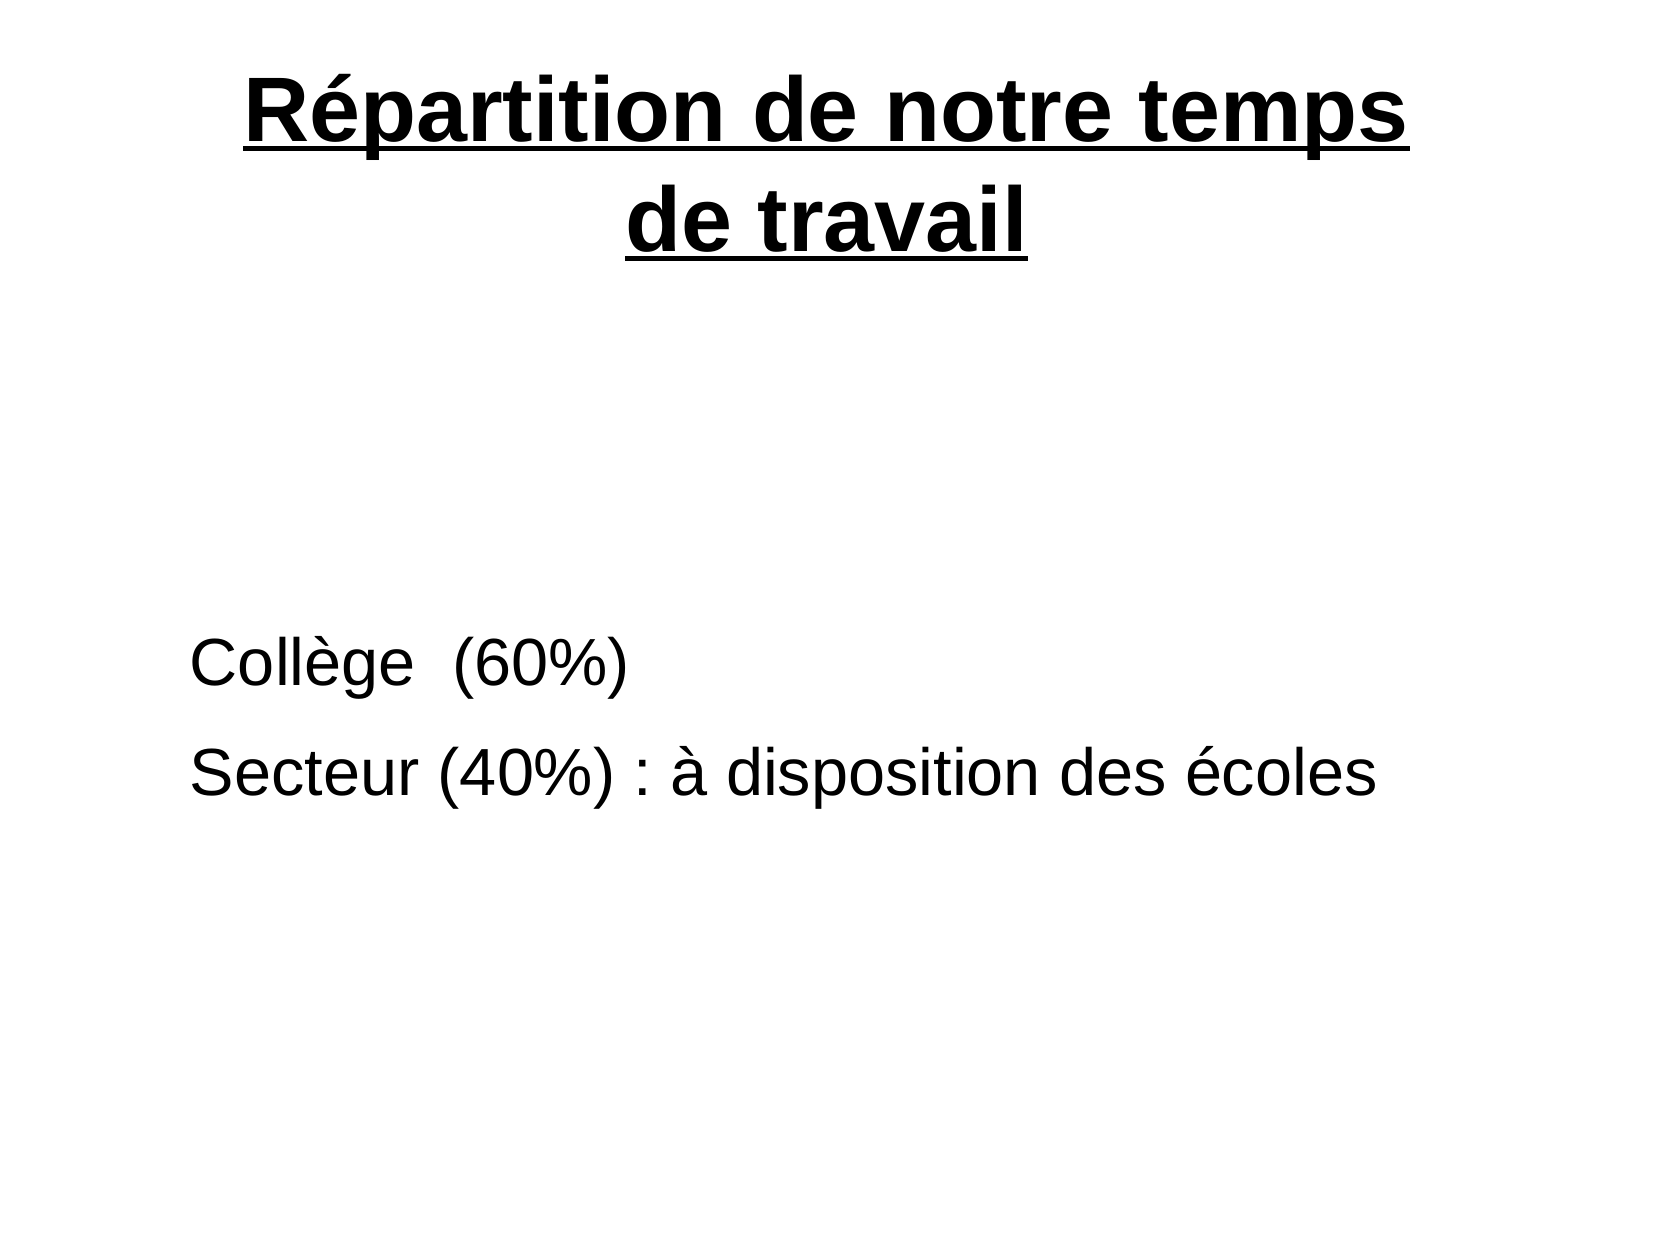

# Répartition de notre temps de travail
 Collège (60%)
 Secteur (40%) : à disposition des écoles